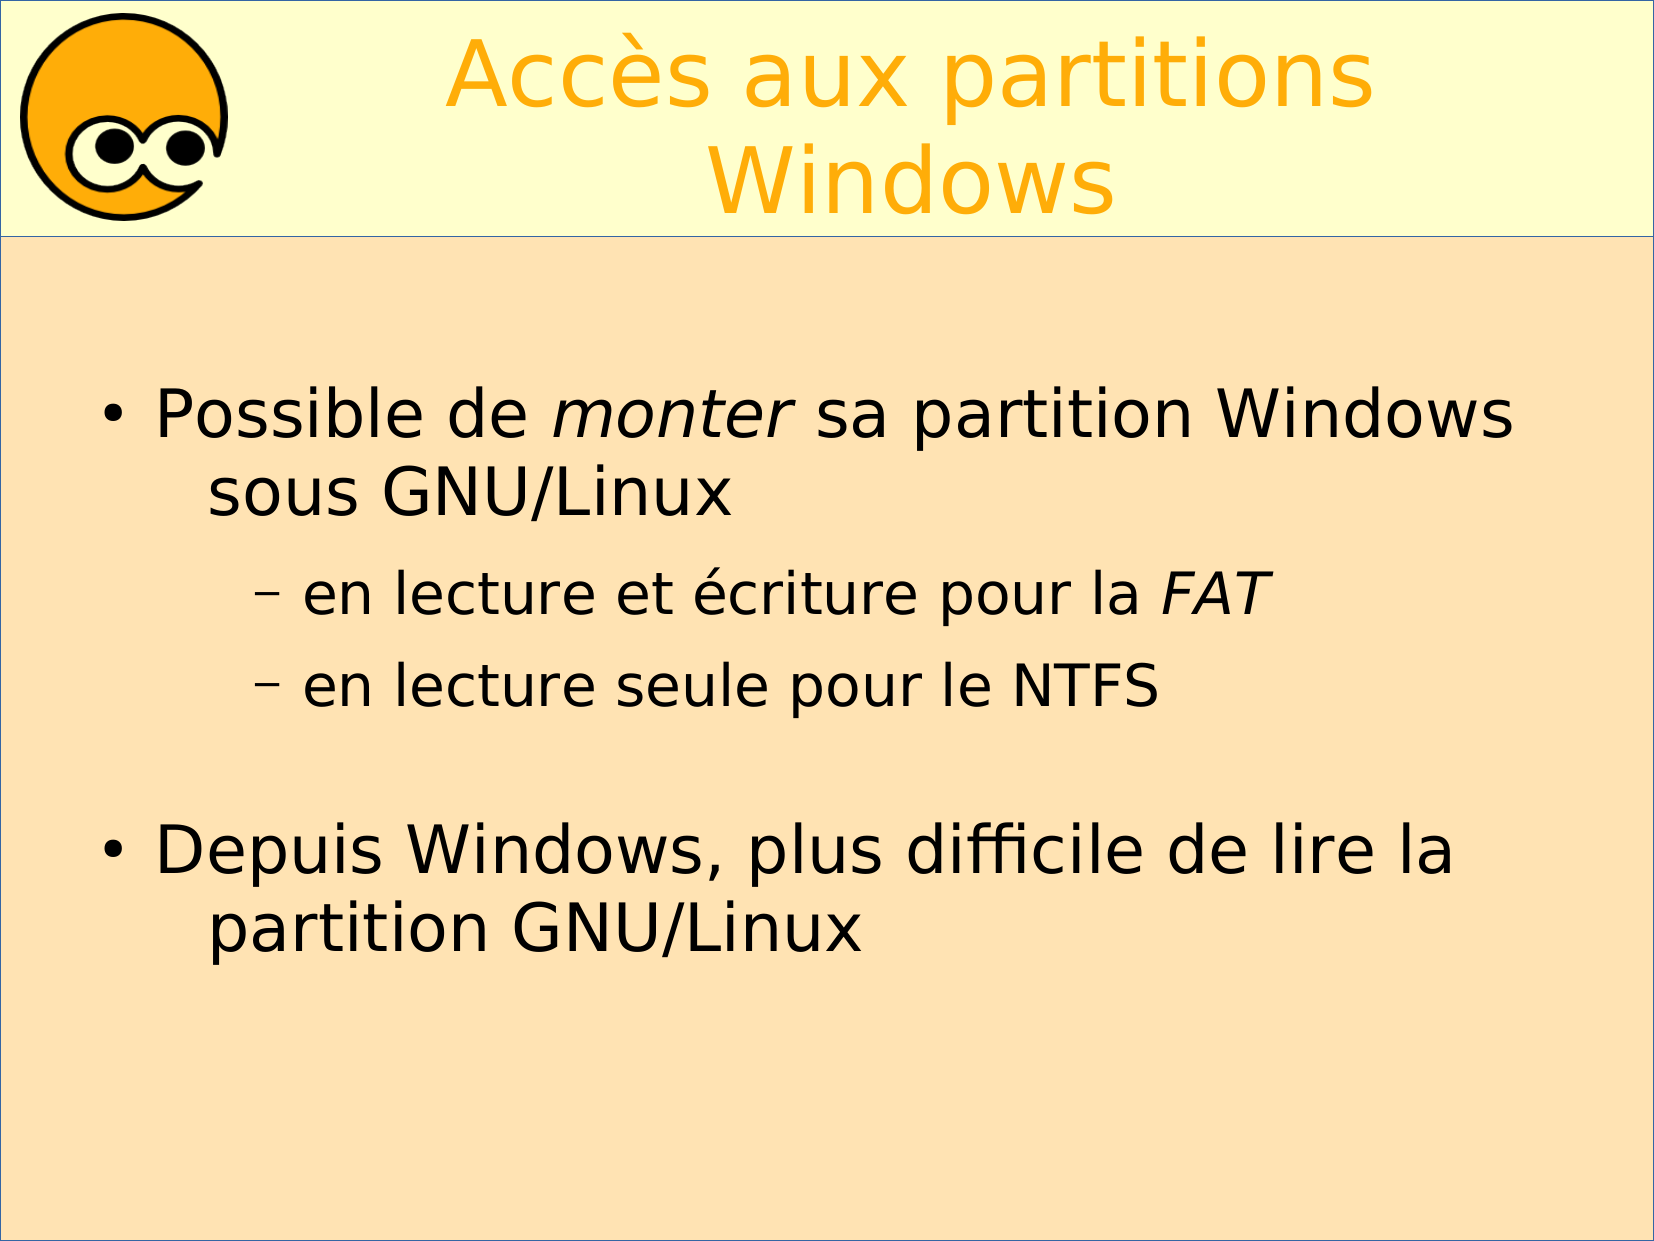

# Accès aux partitions Windows
Possible de monter sa partition Windows sous GNU/Linux
en lecture et écriture pour la FAT
en lecture seule pour le NTFS
Depuis Windows, plus difficile de lire la partition GNU/Linux